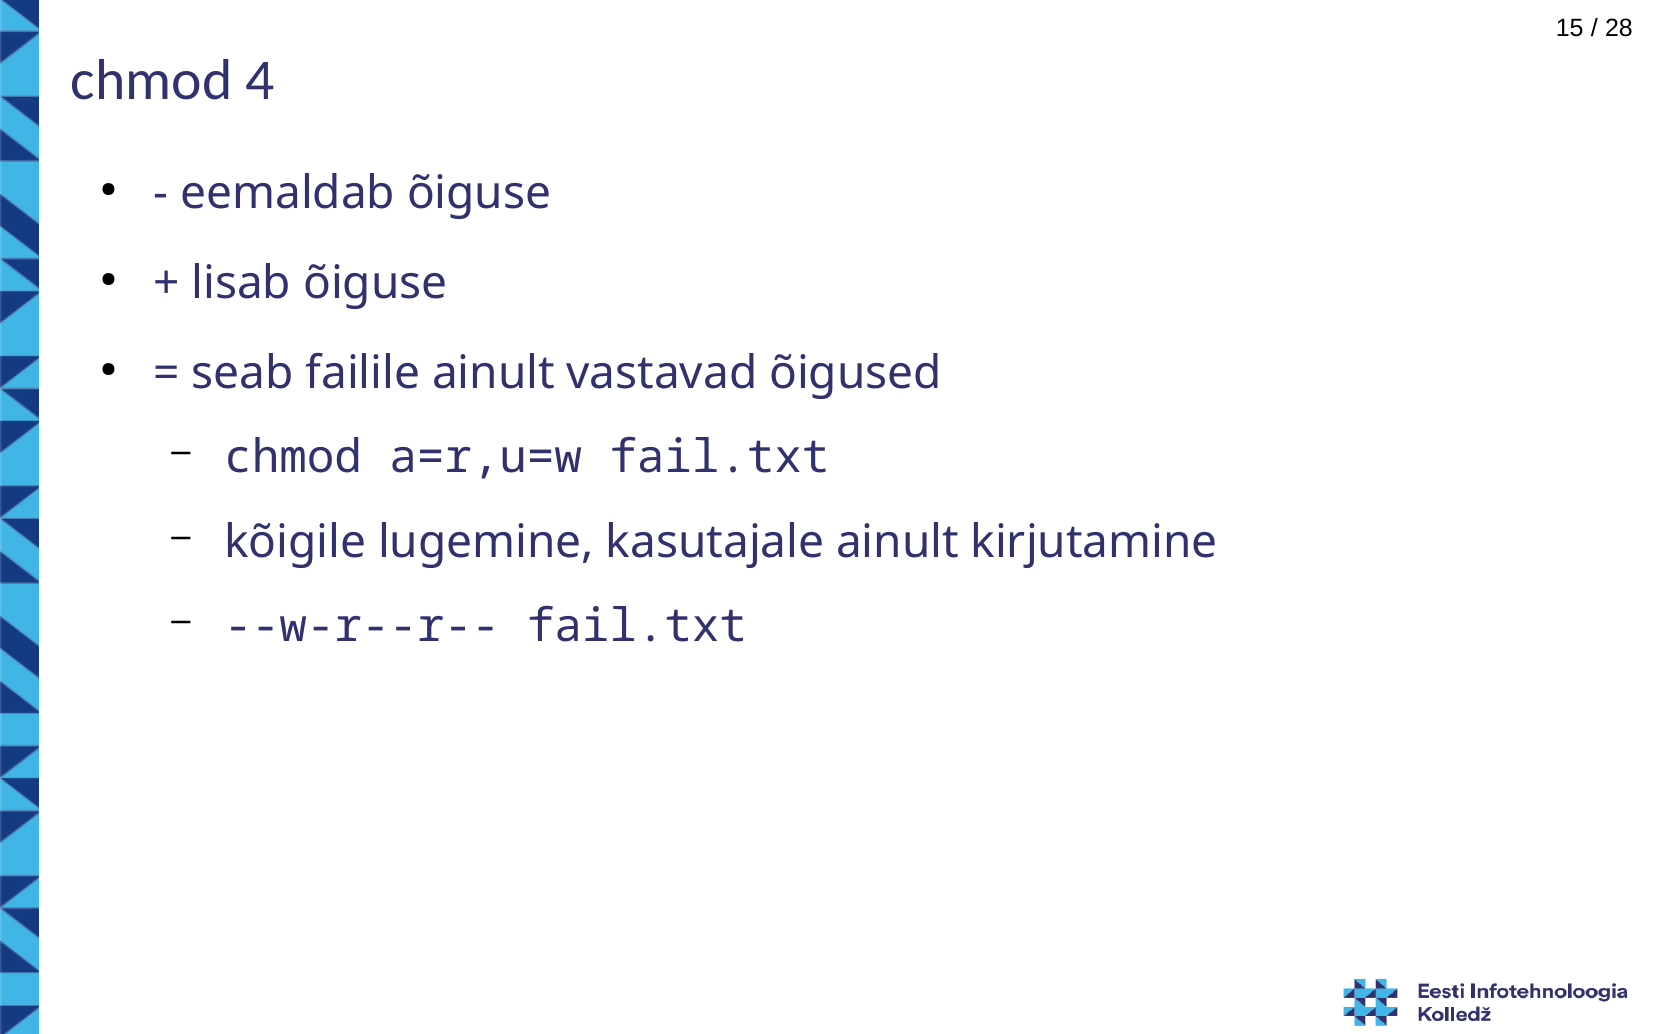

# chmod 4
- eemaldab õiguse
+ lisab õiguse
= seab failile ainult vastavad õigused
chmod a=r,u=w fail.txt
kõigile lugemine, kasutajale ainult kirjutamine
--w-r--r-- fail.txt